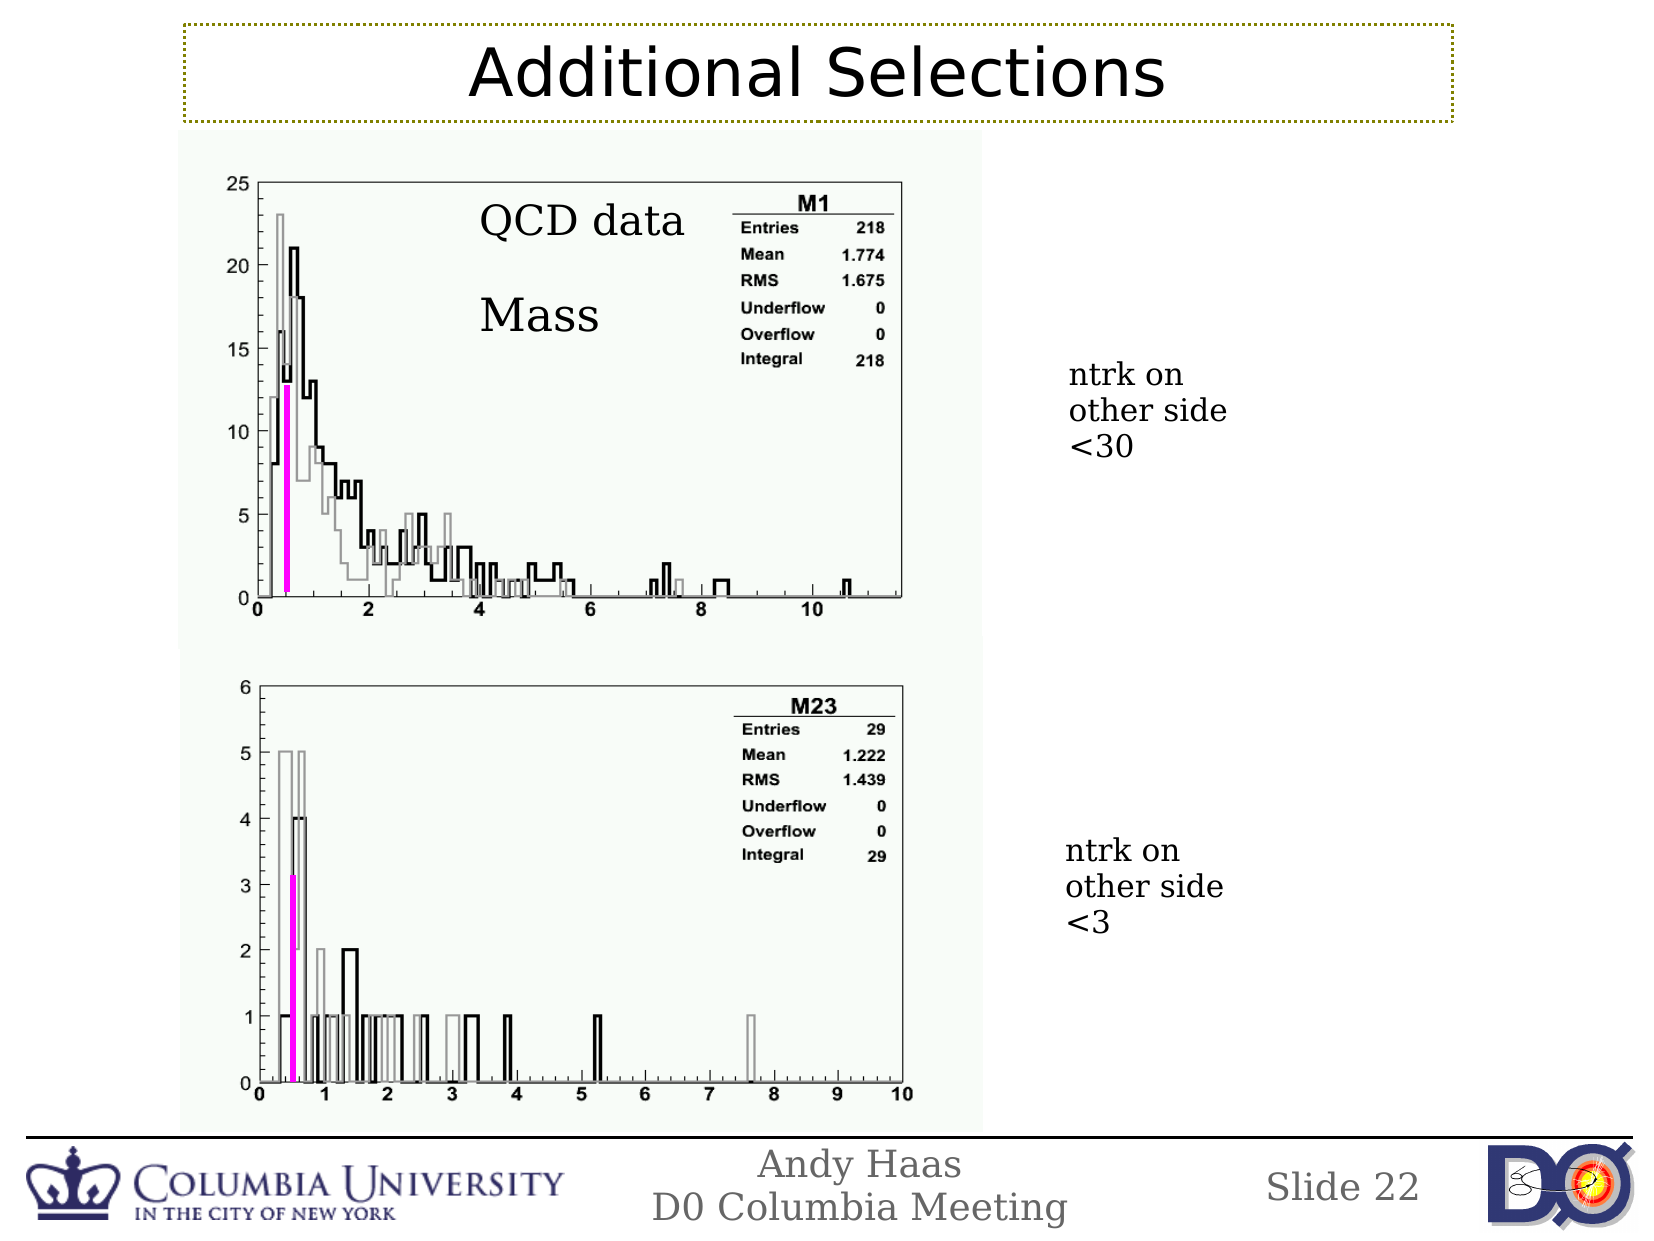

# Additional Selections
QCD data
Mass
ntrk on
other side
<30
ntrk on
other side
<3